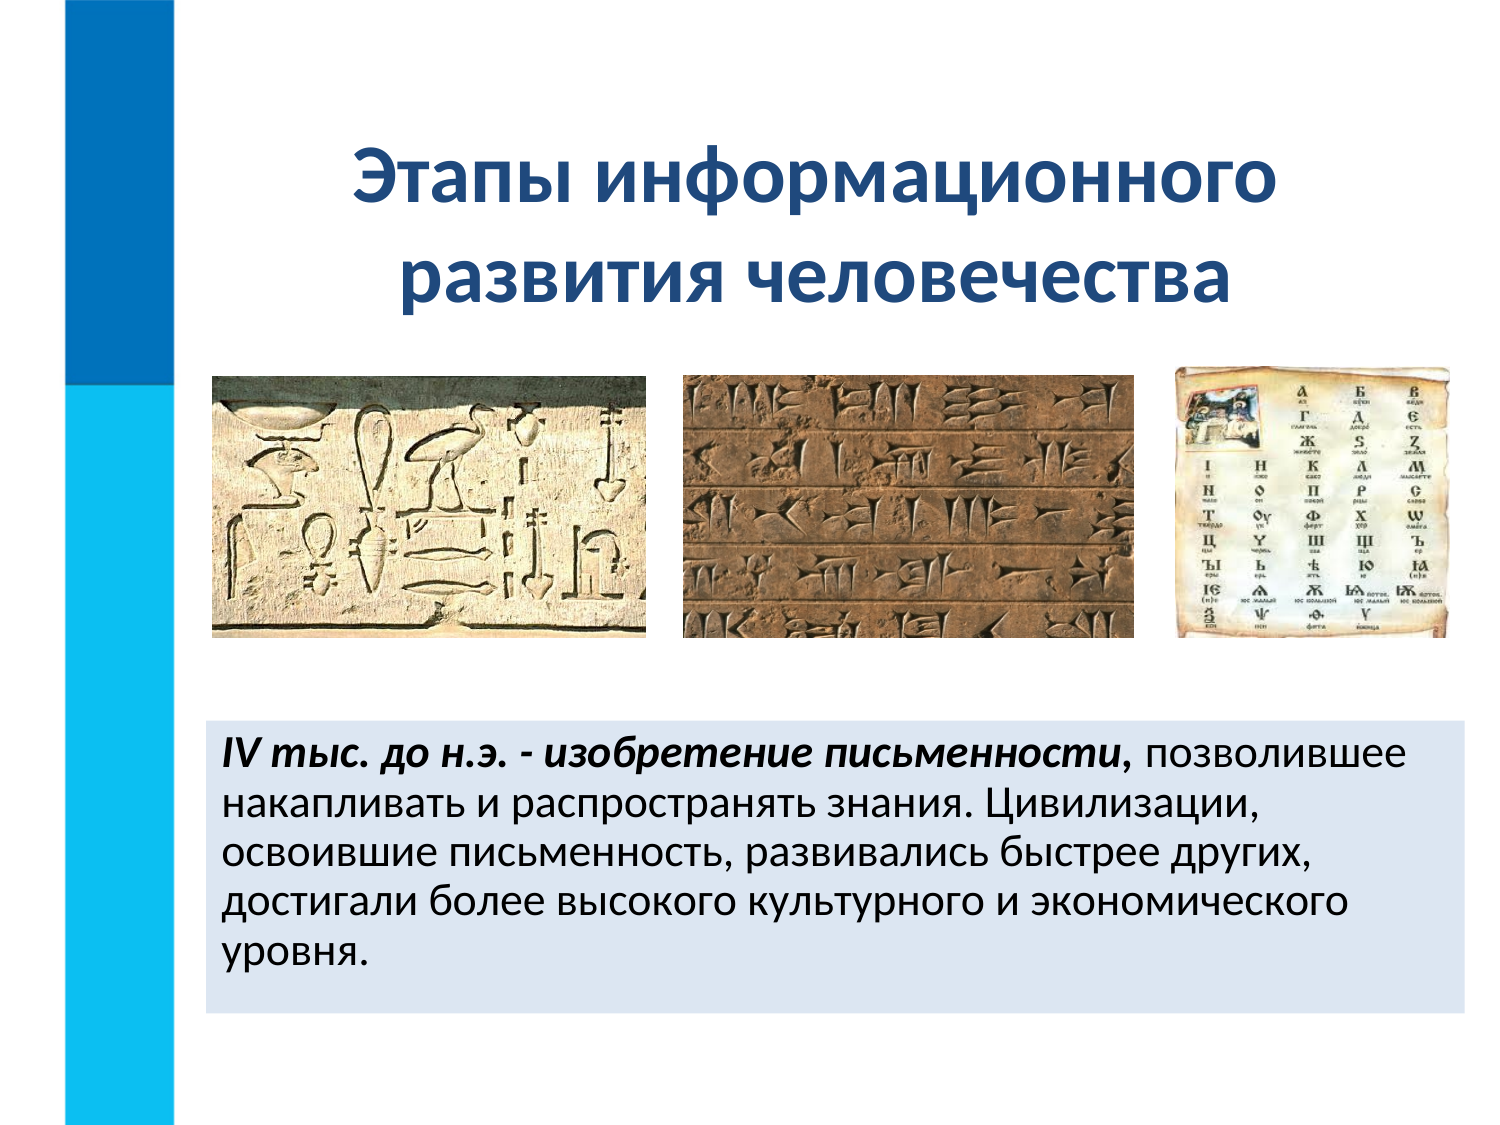

Этапы информационного развития человечества
IV тыс. до н.э. - изобретение письменности, позволившее накапливать и распространять знания. Цивилизации, освоившие письменность, развивались быстрее других, достигали более высокого культурного и экономического уровня.